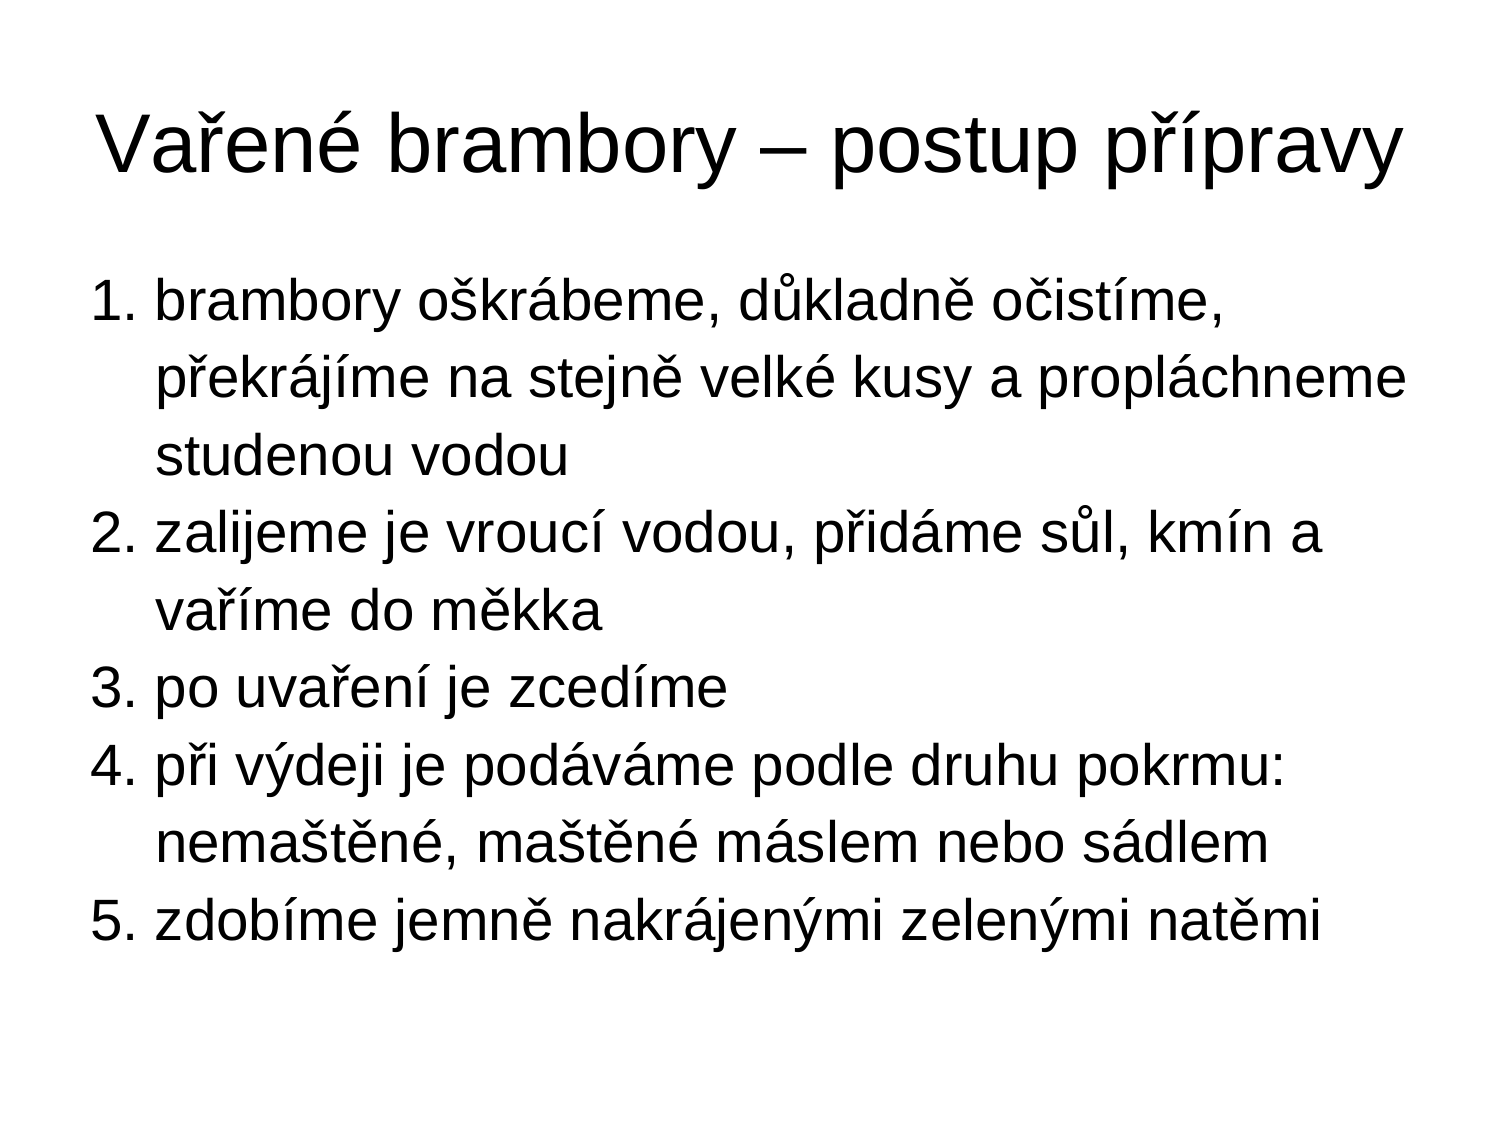

# Vařené brambory – postup přípravy
1. brambory oškrábeme, důkladně očistíme,
 překrájíme na stejně velké kusy a propláchneme
 studenou vodou
2. zalijeme je vroucí vodou, přidáme sůl, kmín a
 vaříme do měkka
3. po uvaření je zcedíme
4. při výdeji je podáváme podle druhu pokrmu:
 nemaštěné, maštěné máslem nebo sádlem
5. zdobíme jemně nakrájenými zelenými natěmi